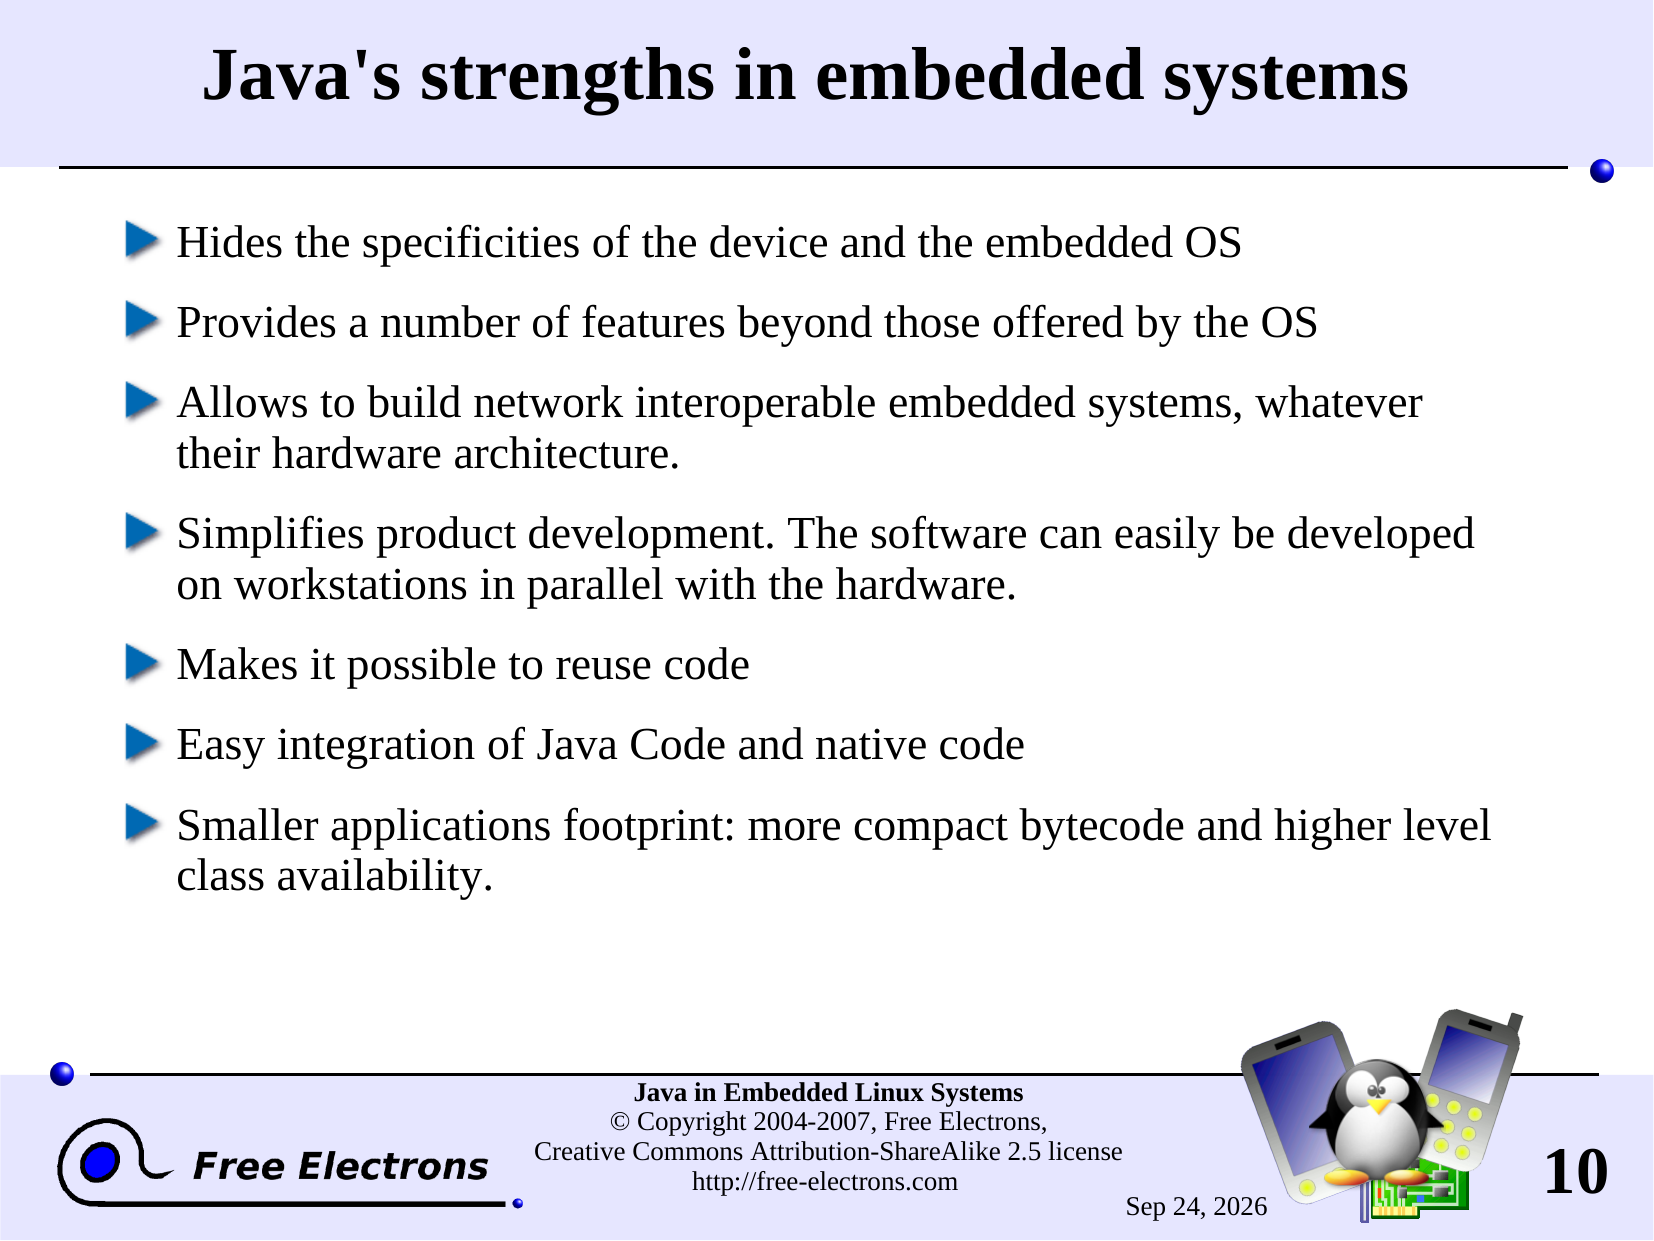

# Java's strengths in embedded systems
Hides the specificities of the device and the embedded OS
Provides a number of features beyond those offered by the OS
Allows to build network interoperable embedded systems, whatever their hardware architecture.
Simplifies product development. The software can easily be developed on workstations in parallel with the hardware.
Makes it possible to reuse code
Easy integration of Java Code and native code
Smaller applications footprint: more compact bytecode and higher level class availability.